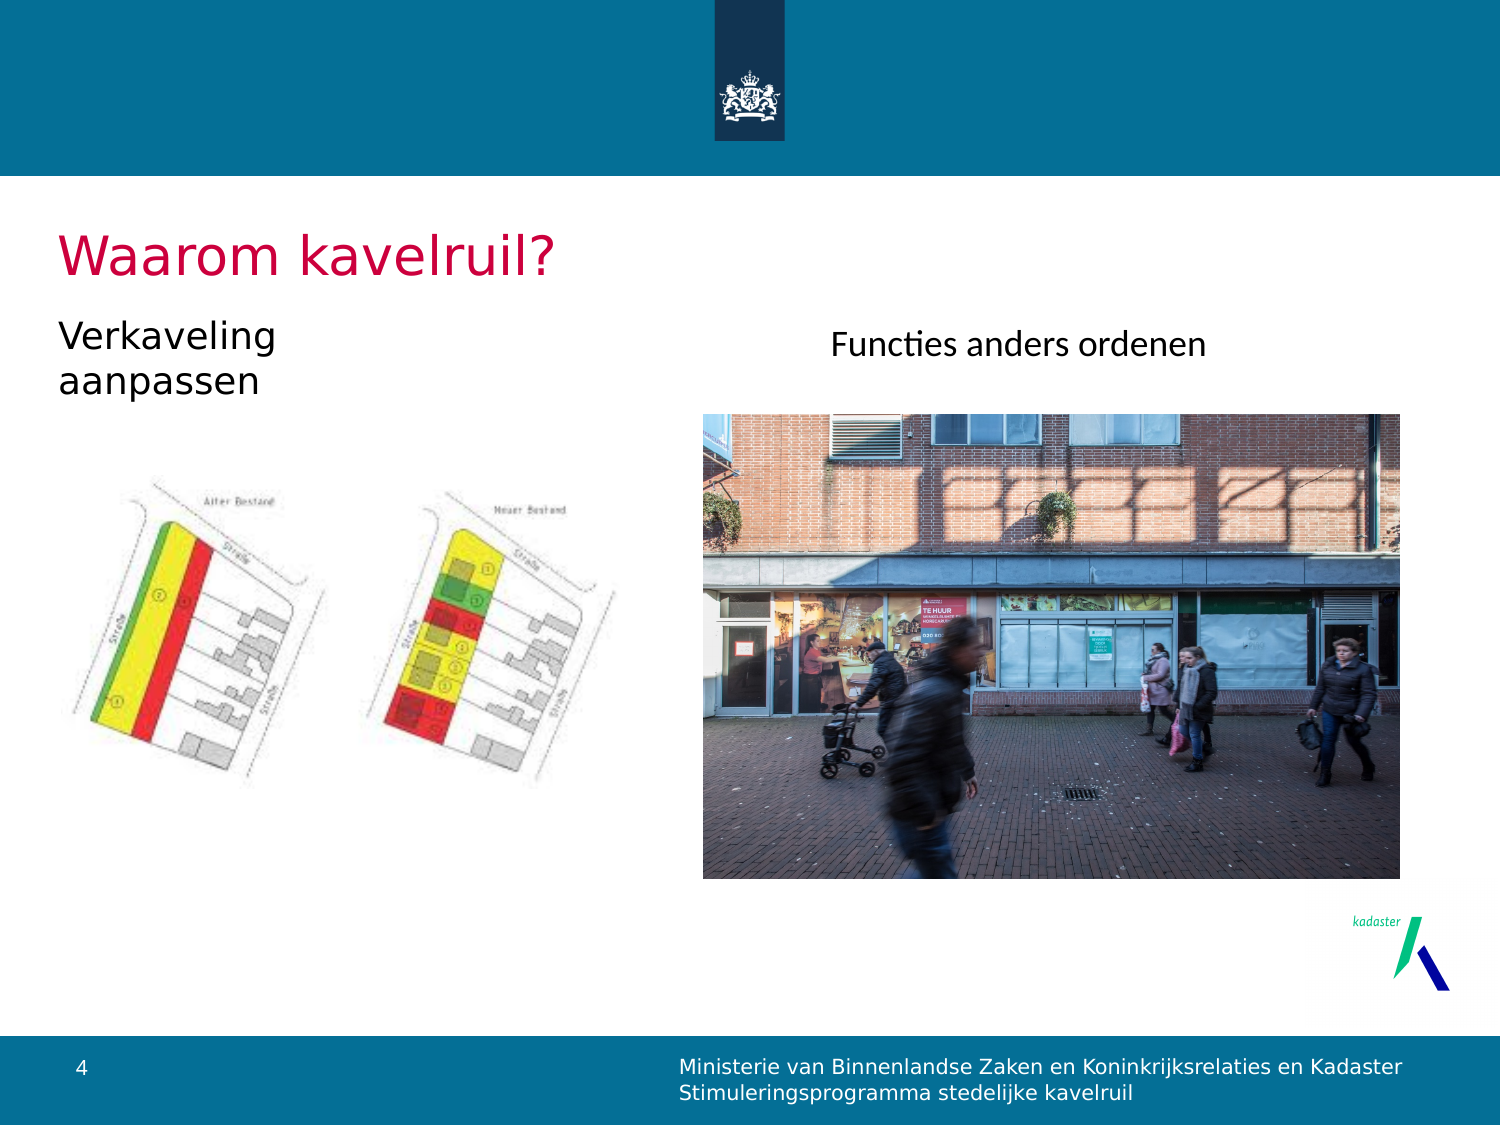

# Waarom kavelruil?
Verkaveling aanpassen
Functies anders ordenen
Ministerie van Binnenlandse Zaken en Koninkrijksrelaties en Kadaster
Stimuleringsprogramma stedelijke kavelruil